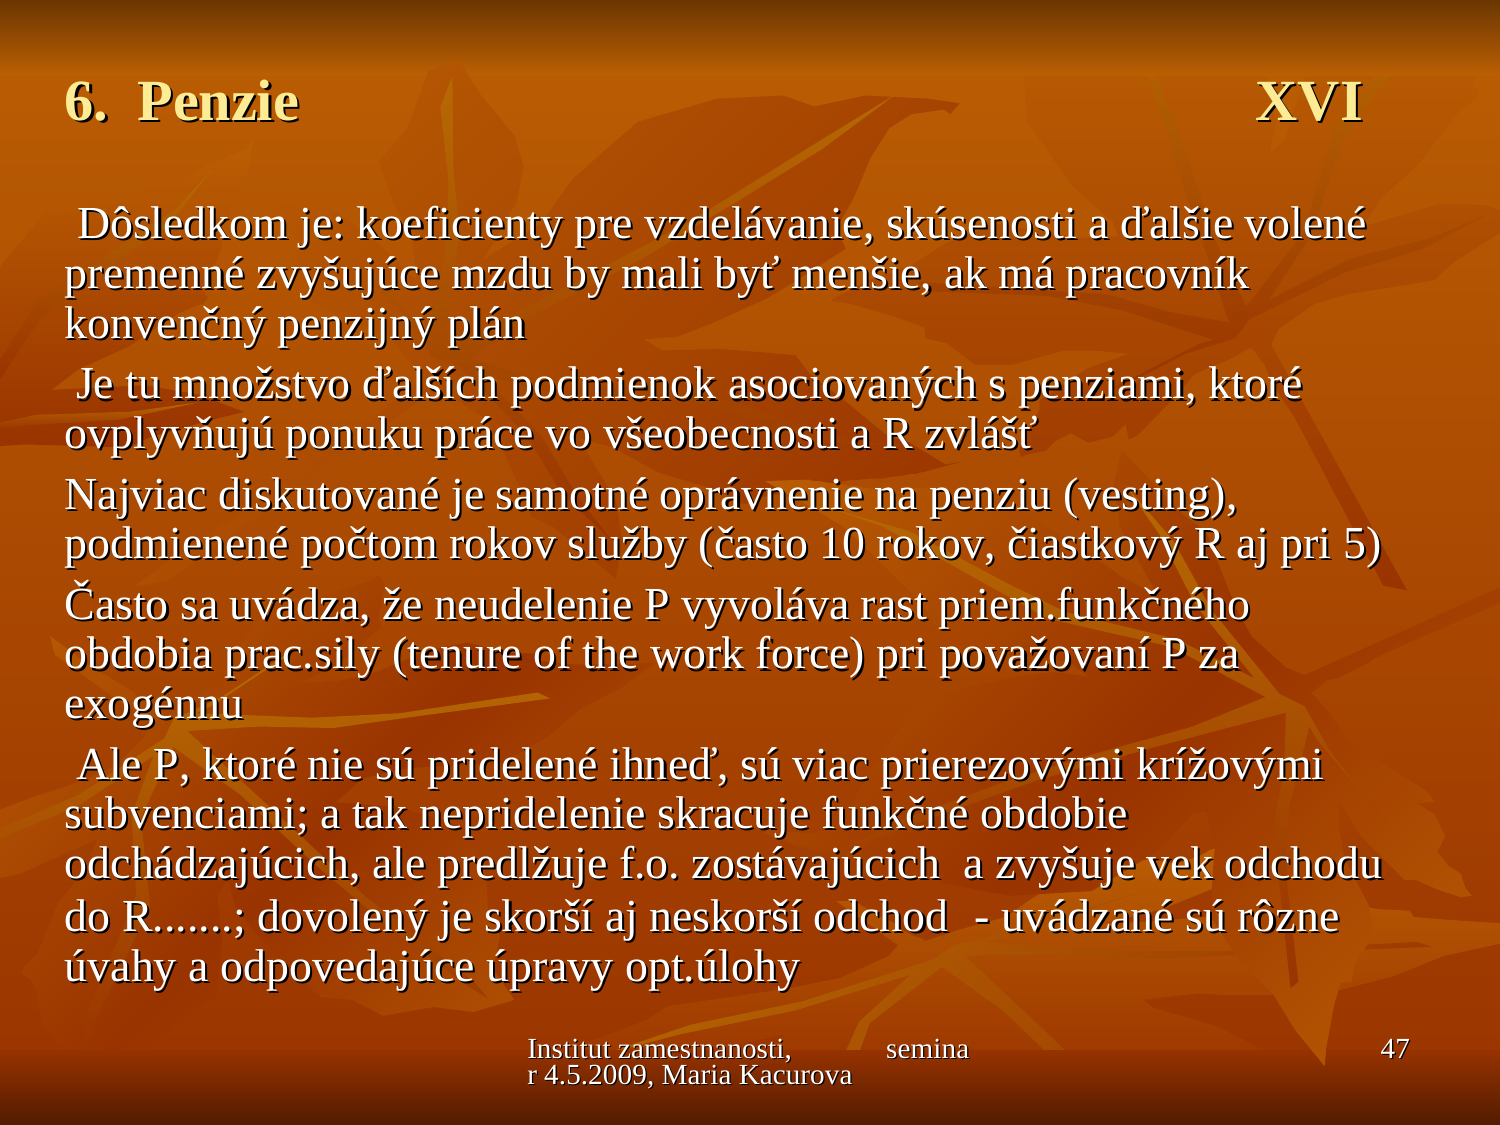

# 6. Penzie XVI
 Dôsledkom je: koeficienty pre vzdelávanie, skúsenosti a ďalšie volené premenné zvyšujúce mzdu by mali byť menšie, ak má pracovník konvenčný penzijný plán
 Je tu množstvo ďalších podmienok asociovaných s penziami, ktoré ovplyvňujú ponuku práce vo všeobecnosti a R zvlášť
Najviac diskutované je samotné oprávnenie na penziu (vesting), podmienené počtom rokov služby (často 10 rokov, čiastkový R aj pri 5)
Často sa uvádza, že neudelenie P vyvoláva rast priem.funkčného obdobia prac.sily (tenure of the work force) pri považovaní P za exogénnu
 Ale P, ktoré nie sú pridelené ihneď, sú viac prierezovými krížovými subvenciami; a tak nepridelenie skracuje funkčné obdobie odchádzajúcich, ale predlžuje f.o. zostávajúcich a zvyšuje vek odchodu do R.......; dovolený je skorší aj neskorší odchod - uvádzané sú rôzne úvahy a odpovedajúce úpravy opt.úlohy
Institut zamestnanosti, seminar 4.5.2009, Maria Kacurova
47